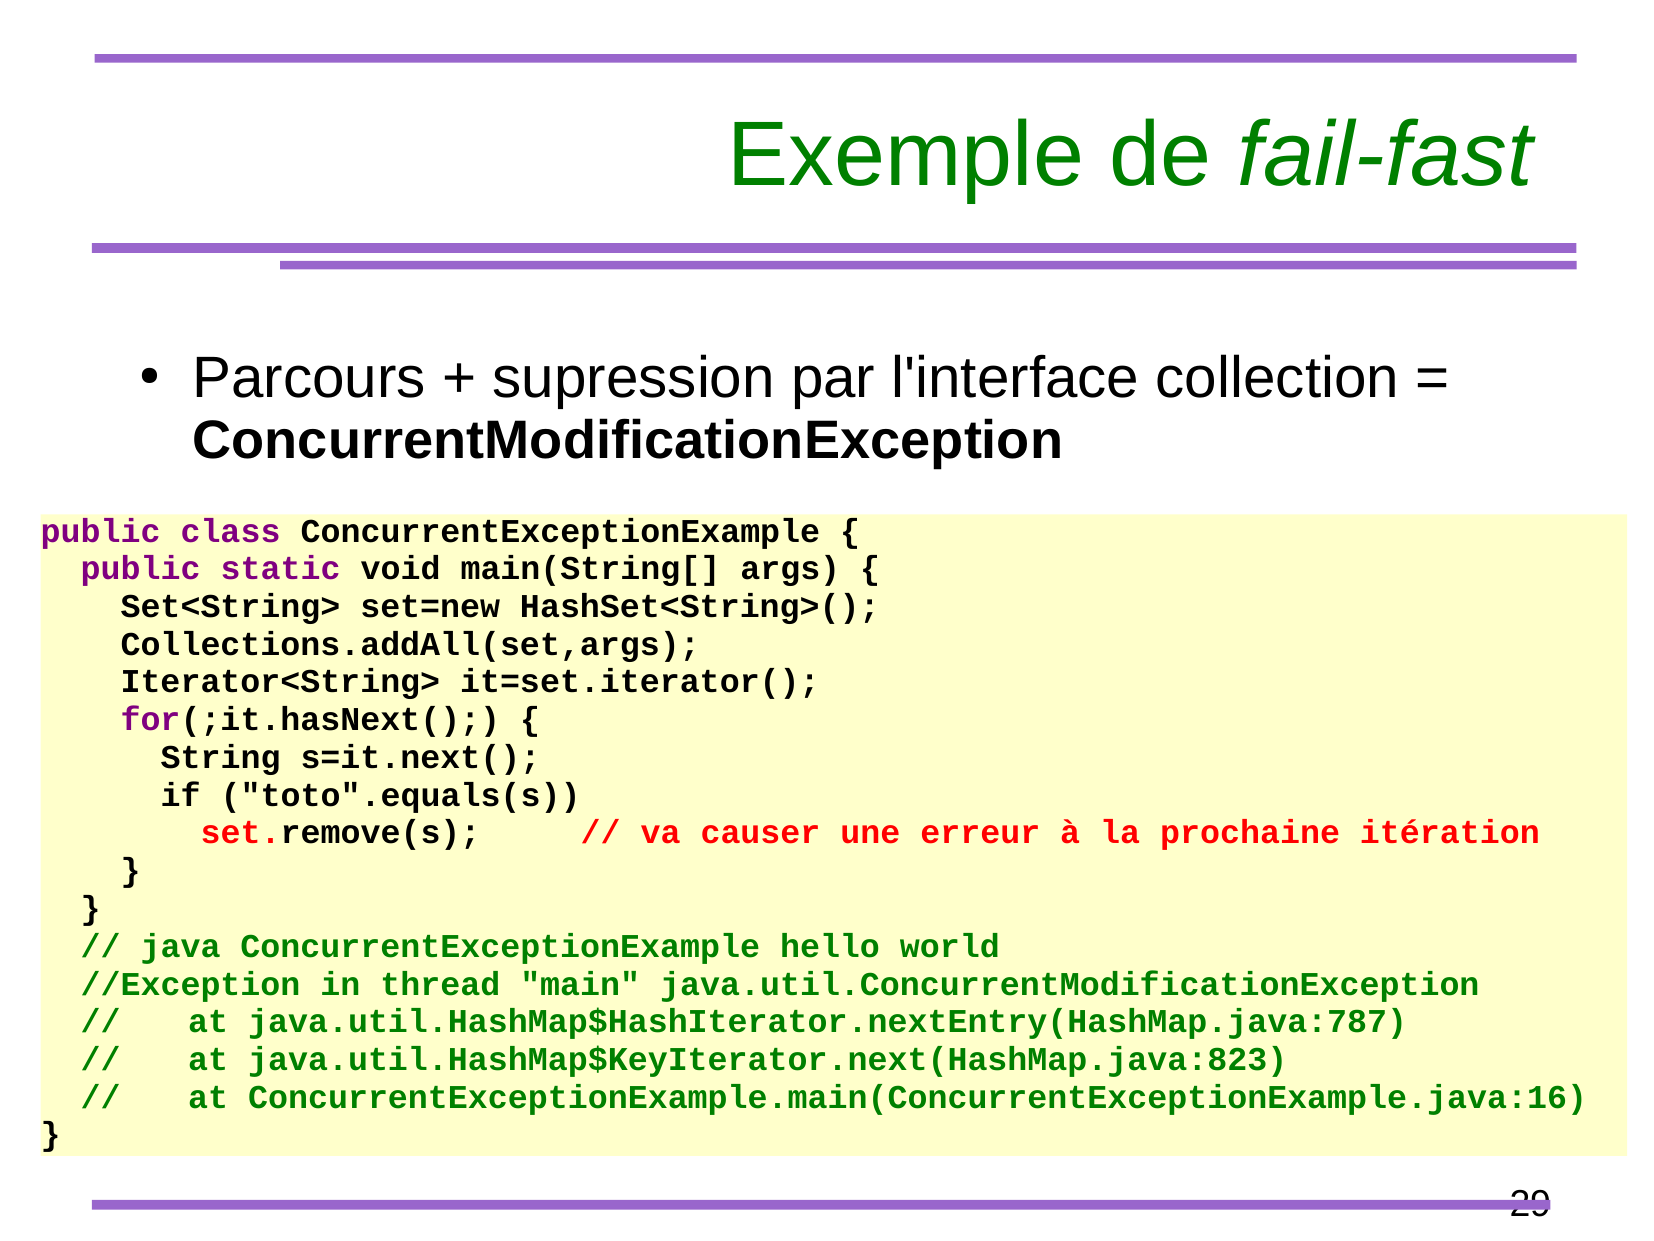

# Exemple de fail-fast
Parcours + supression par l'interface collection = ConcurrentModificationException
public class ConcurrentExceptionExample {
 public static void main(String[] args) {
 Set<String> set=new HashSet<String>();
 Collections.addAll(set,args);
 Iterator<String> it=set.iterator();
 for(;it.hasNext();) {
 String s=it.next();
 if ("toto".equals(s))
 set.remove(s); // va causer une erreur à la prochaine itération
 }
 }
 // java ConcurrentExceptionExample hello world
 //Exception in thread "main" java.util.ConcurrentModificationException
 //	at java.util.HashMap$HashIterator.nextEntry(HashMap.java:787)
 //	at java.util.HashMap$KeyIterator.next(HashMap.java:823)
 //	at ConcurrentExceptionExample.main(ConcurrentExceptionExample.java:16)
}